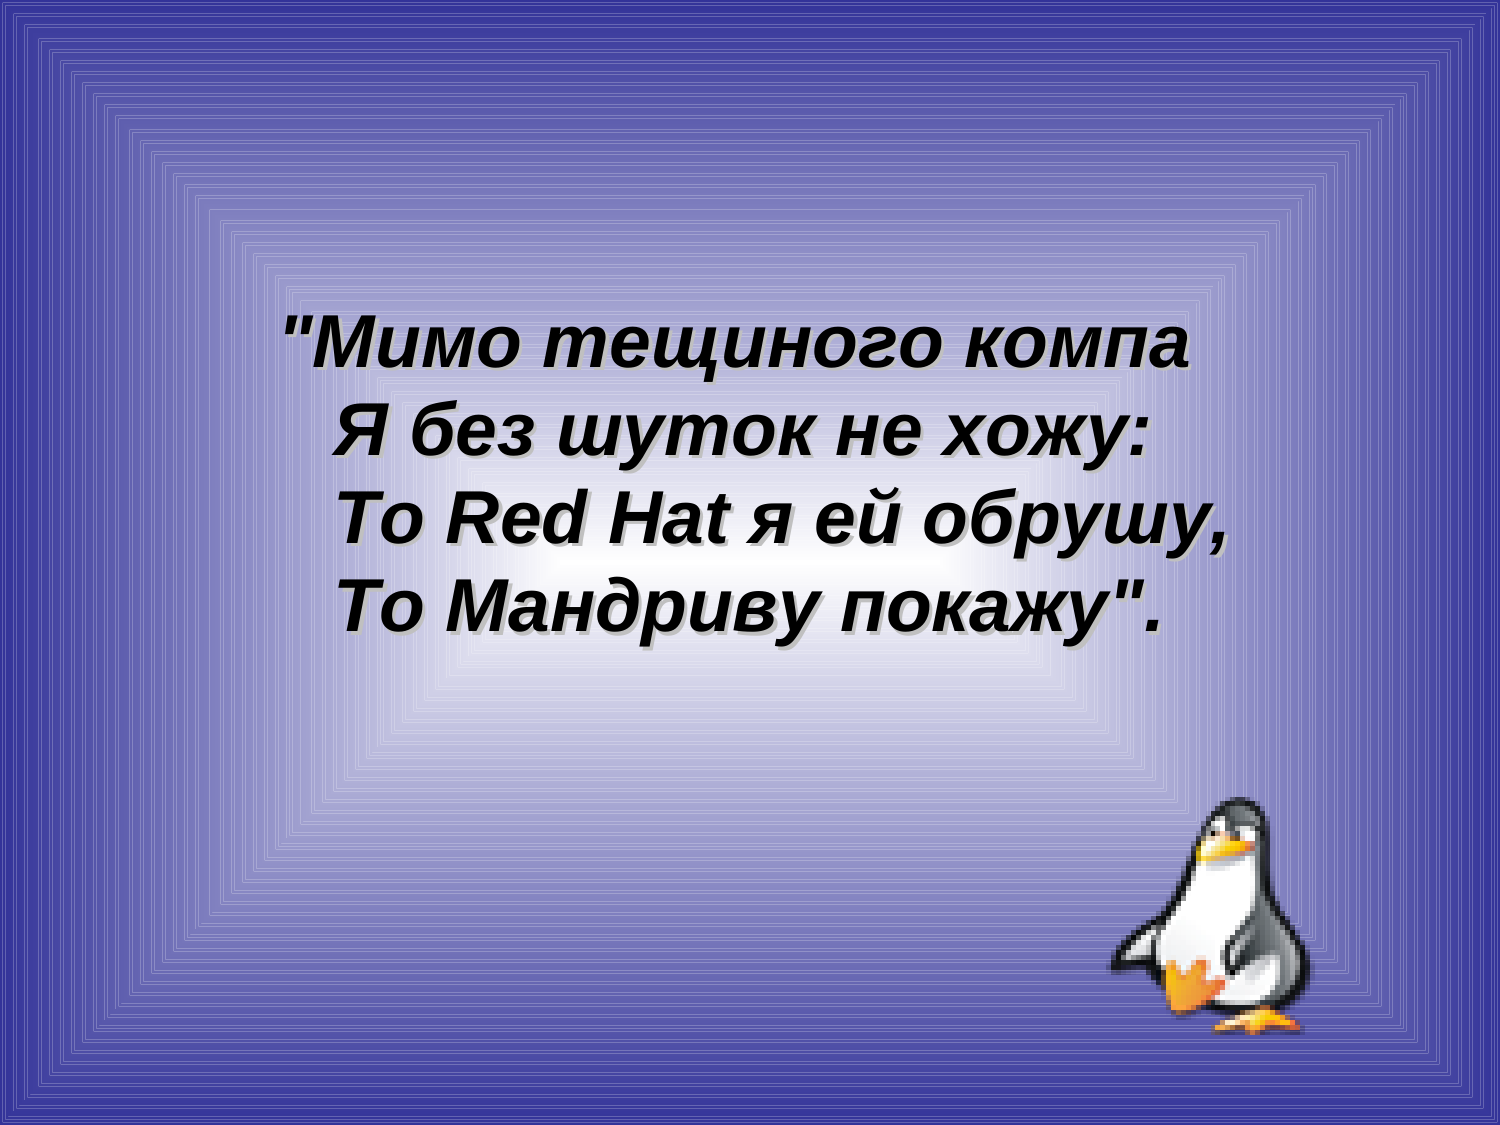

# "Мимо тещиного компа Я без шуток не хожу: То Red Hat я ей обрушу, То Мандриву покажу".